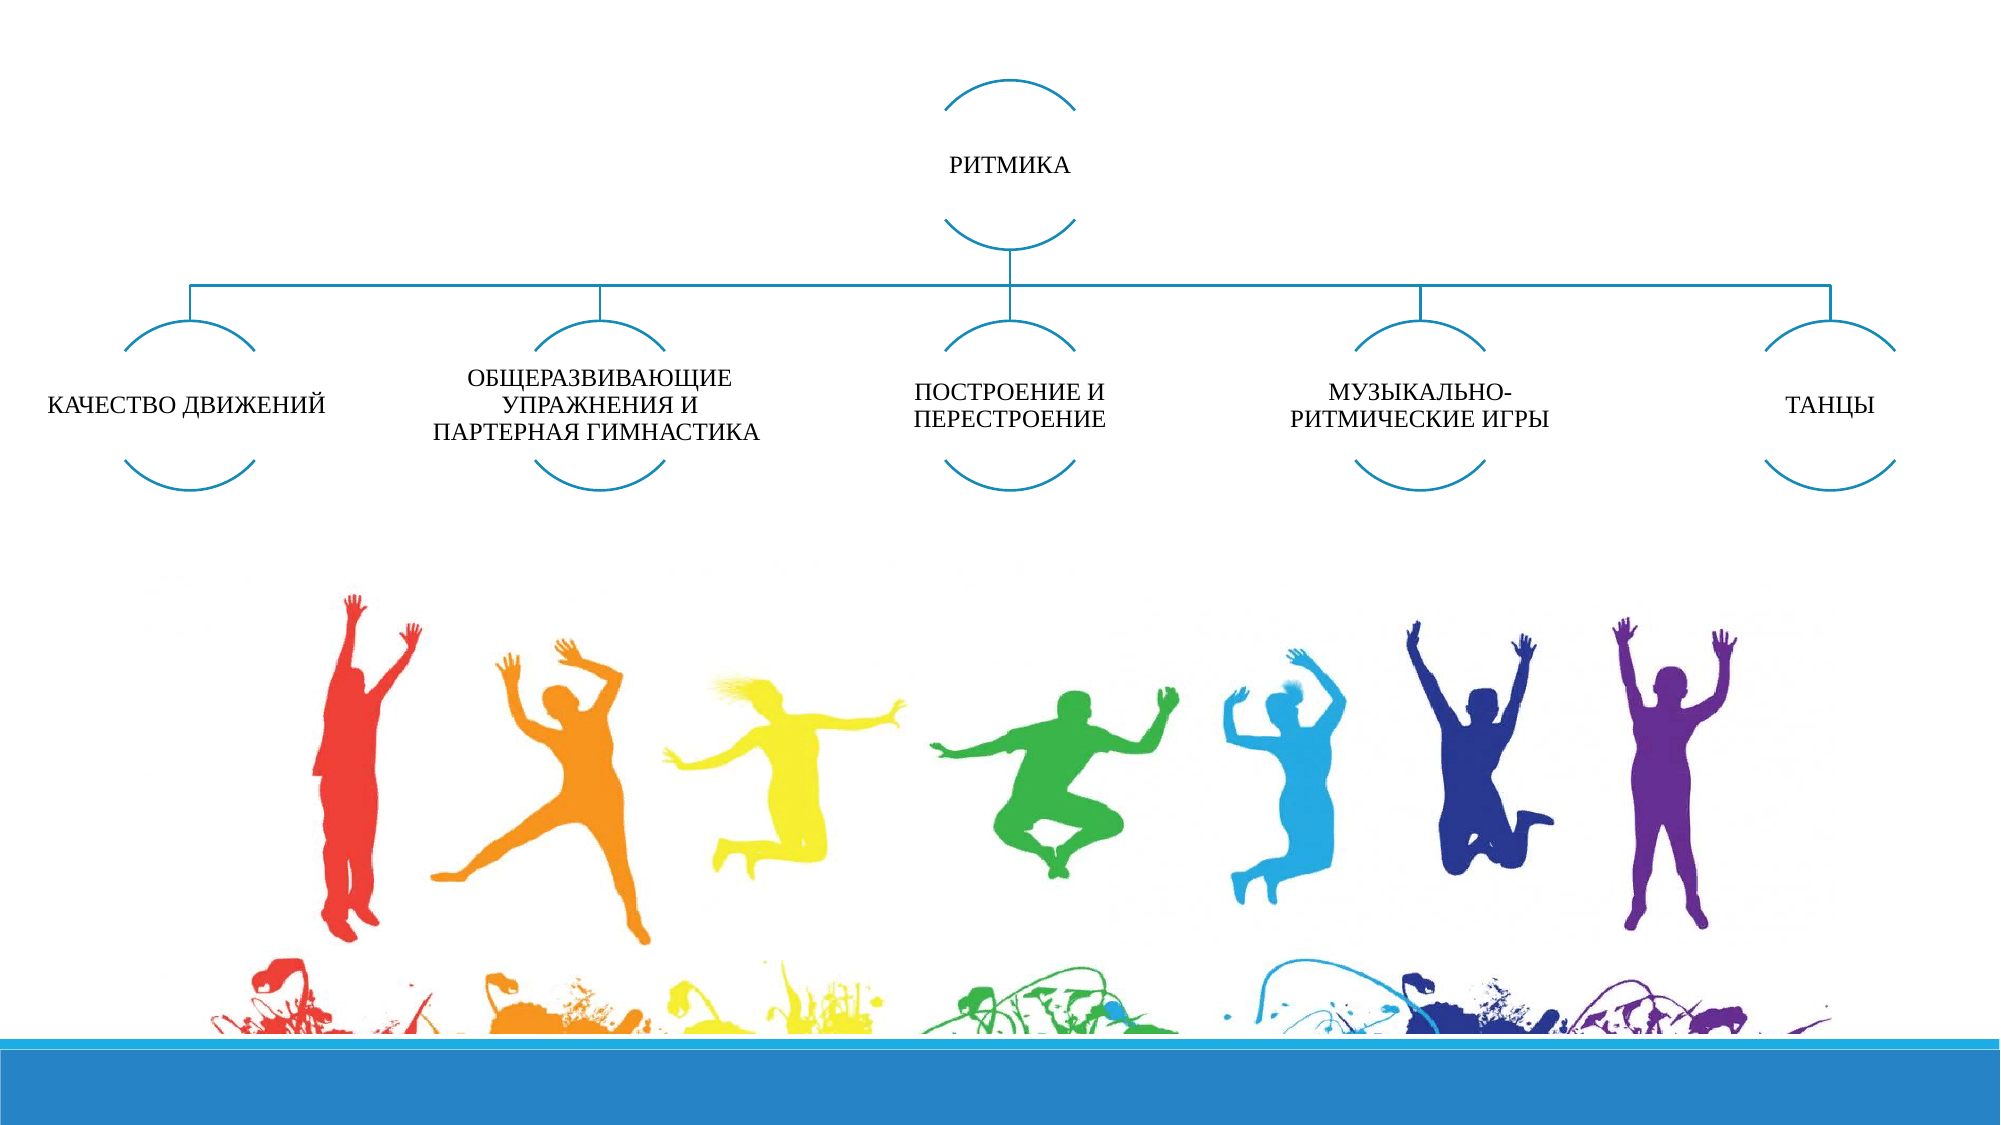

РИТМИКА
КАЧЕСТВО ДВИЖЕНИЙ
ОБЩЕРАЗВИВАЮЩИЕ УПРАЖНЕНИЯ И ПАРТЕРНАЯ ГИМНАСТИКА
ПОСТРОЕНИЕ И ПЕРЕСТРОЕНИЕ
МУЗЫКАЛЬНО-РИТМИЧЕСКИЕ ИГРЫ
ТАНЦЫ